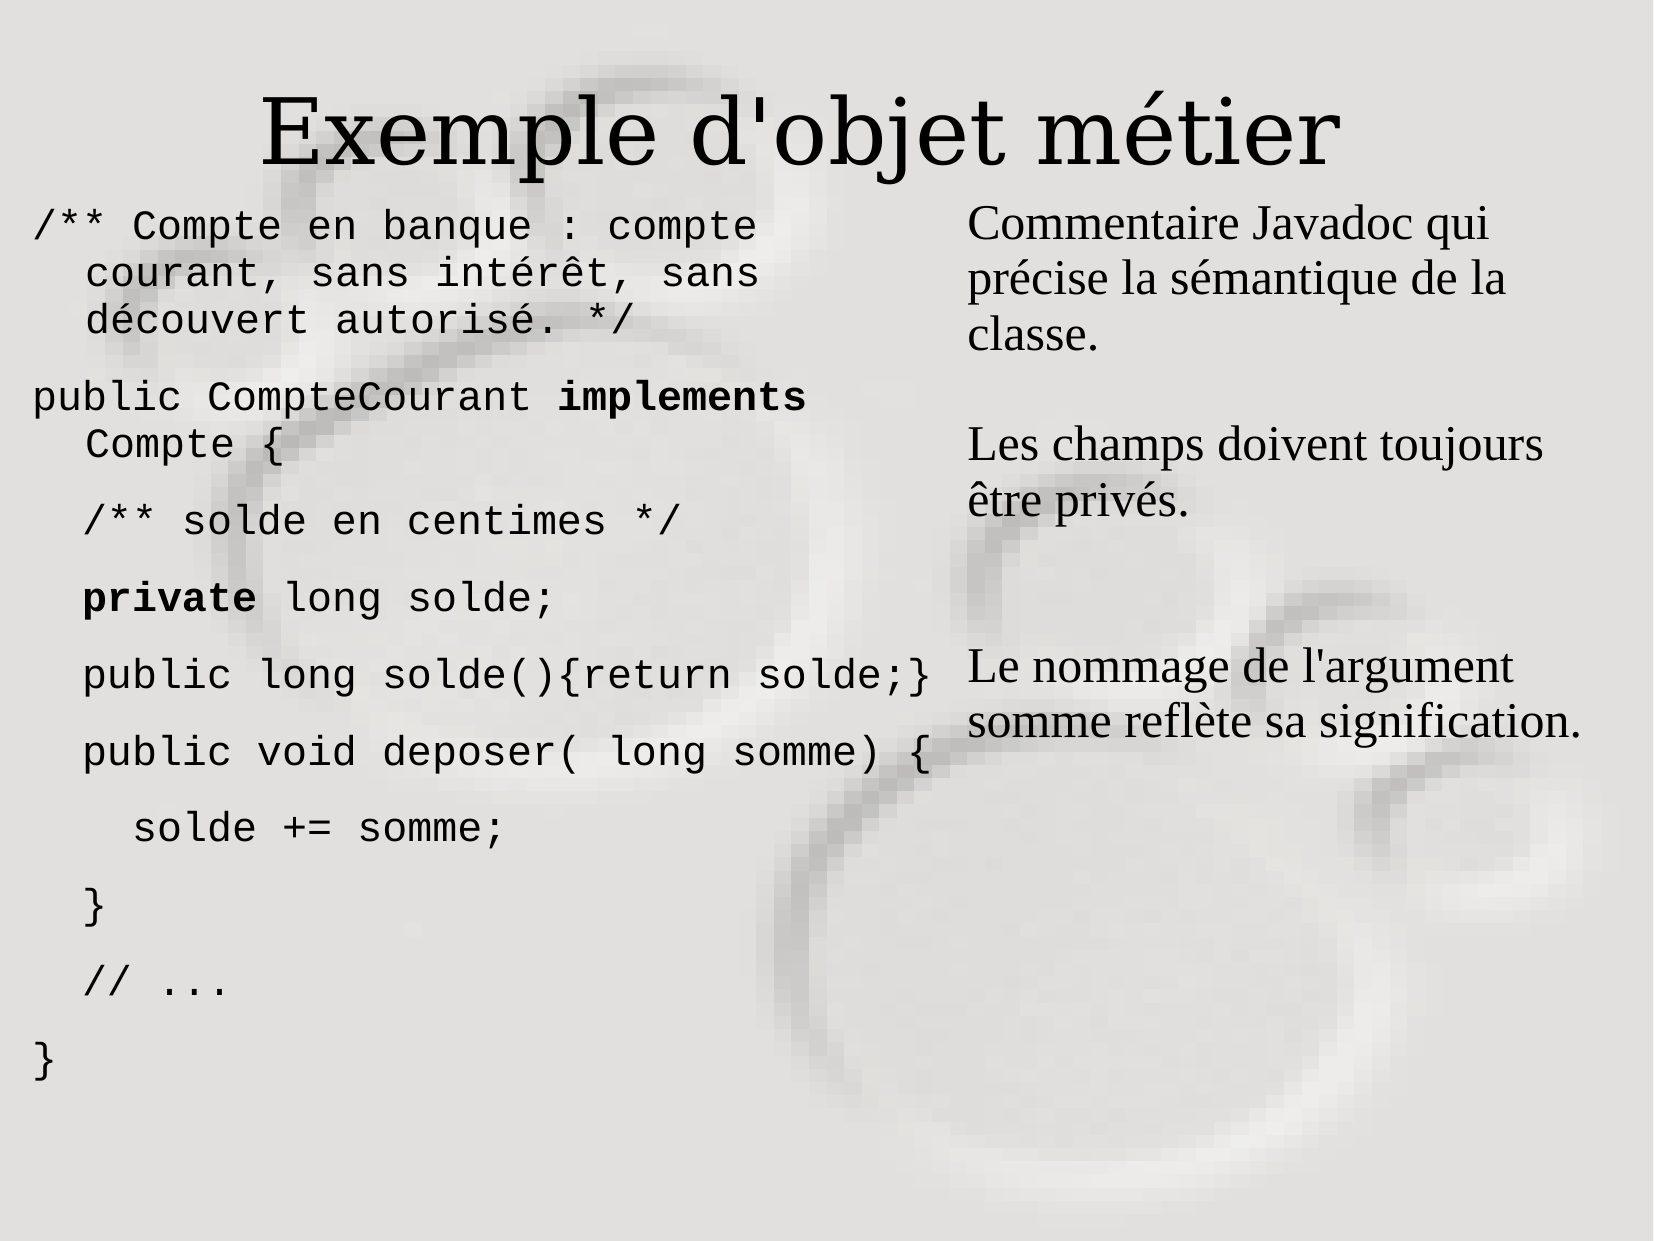

# Exemple d'objet métier
Commentaire Javadoc qui précise la sémantique de la classe.
Les champs doivent toujours être privés.
Le nommage de l'argument somme reflète sa signification.
/** Compte en banque : compte courant, sans intérêt, sans découvert autorisé. */
public CompteCourant implements Compte {
 /** solde en centimes */
 private long solde;
 public long solde(){return solde;}
 public void deposer( long somme) {
 solde += somme;
 }
 // ...
}